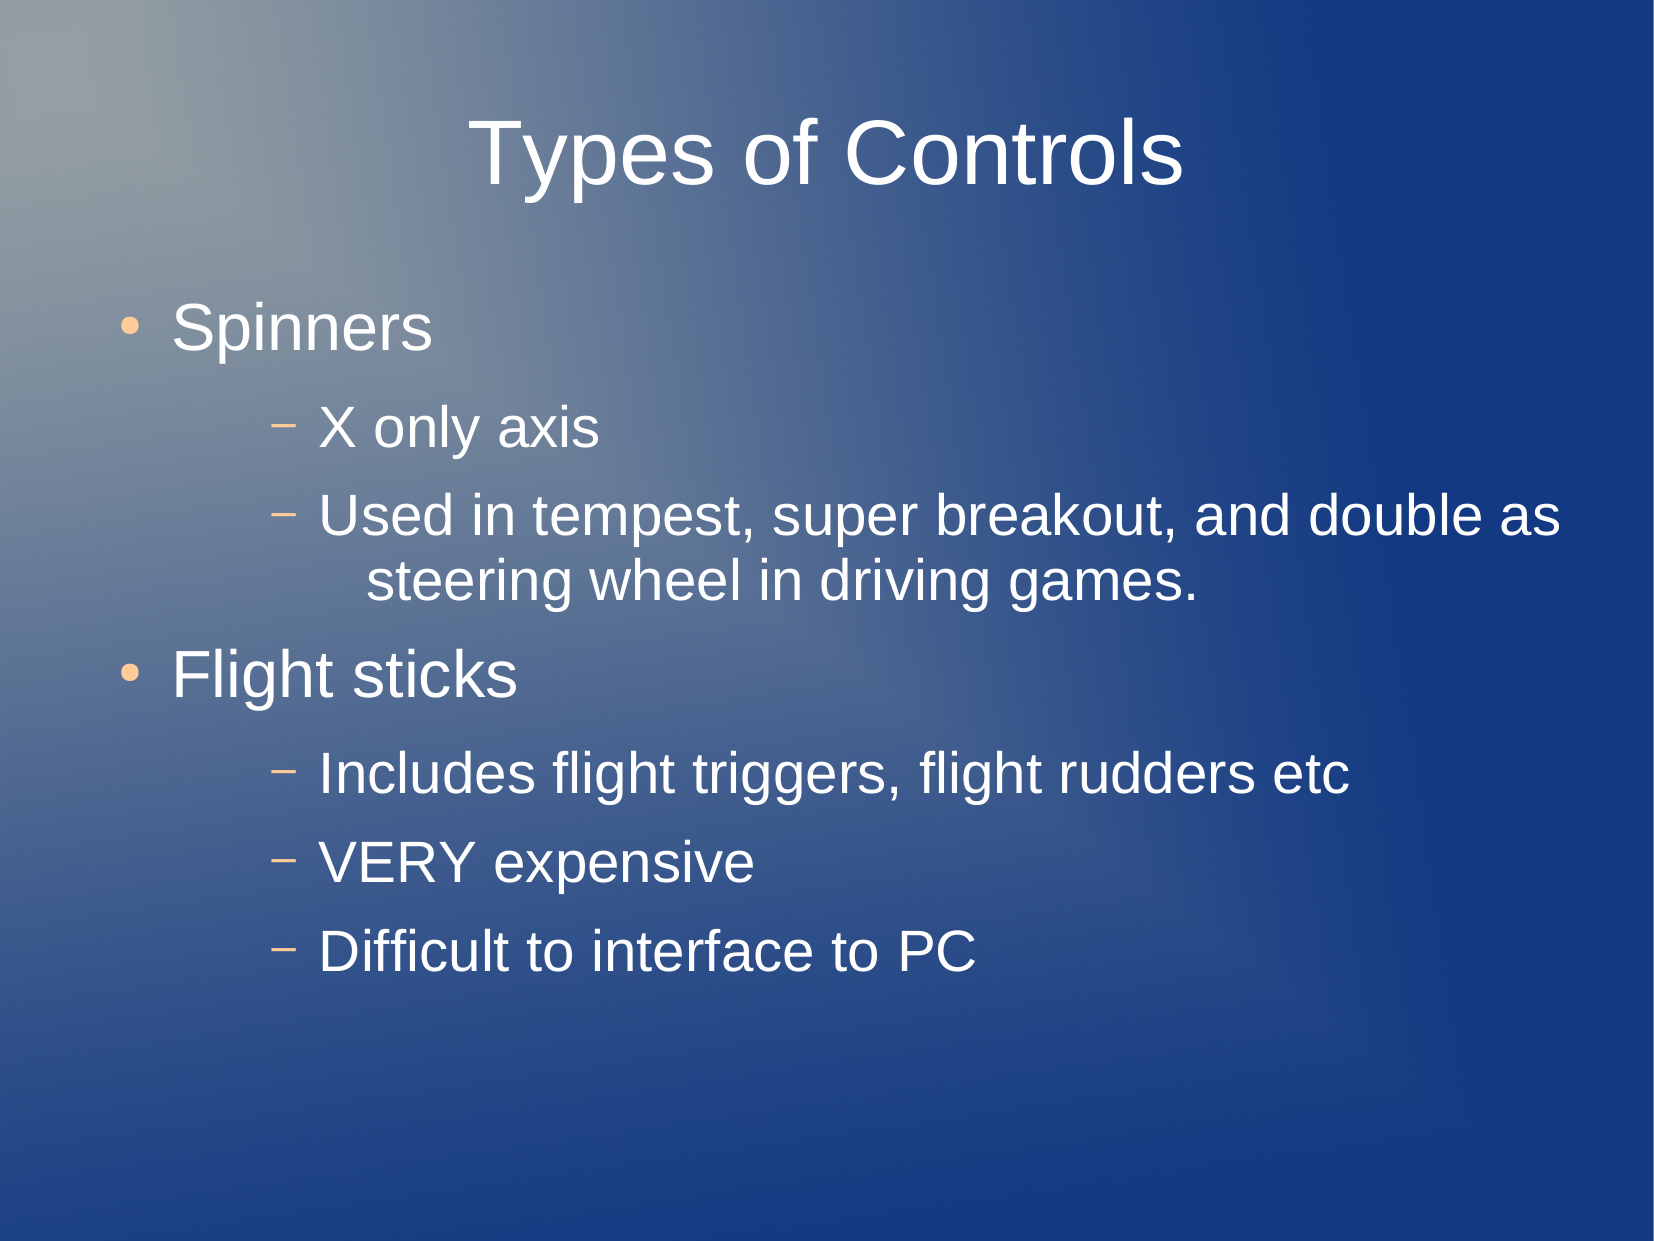

# Types of Controls
Spinners
X only axis
Used in tempest, super breakout, and double as steering wheel in driving games.
Flight sticks
Includes flight triggers, flight rudders etc
VERY expensive
Difficult to interface to PC